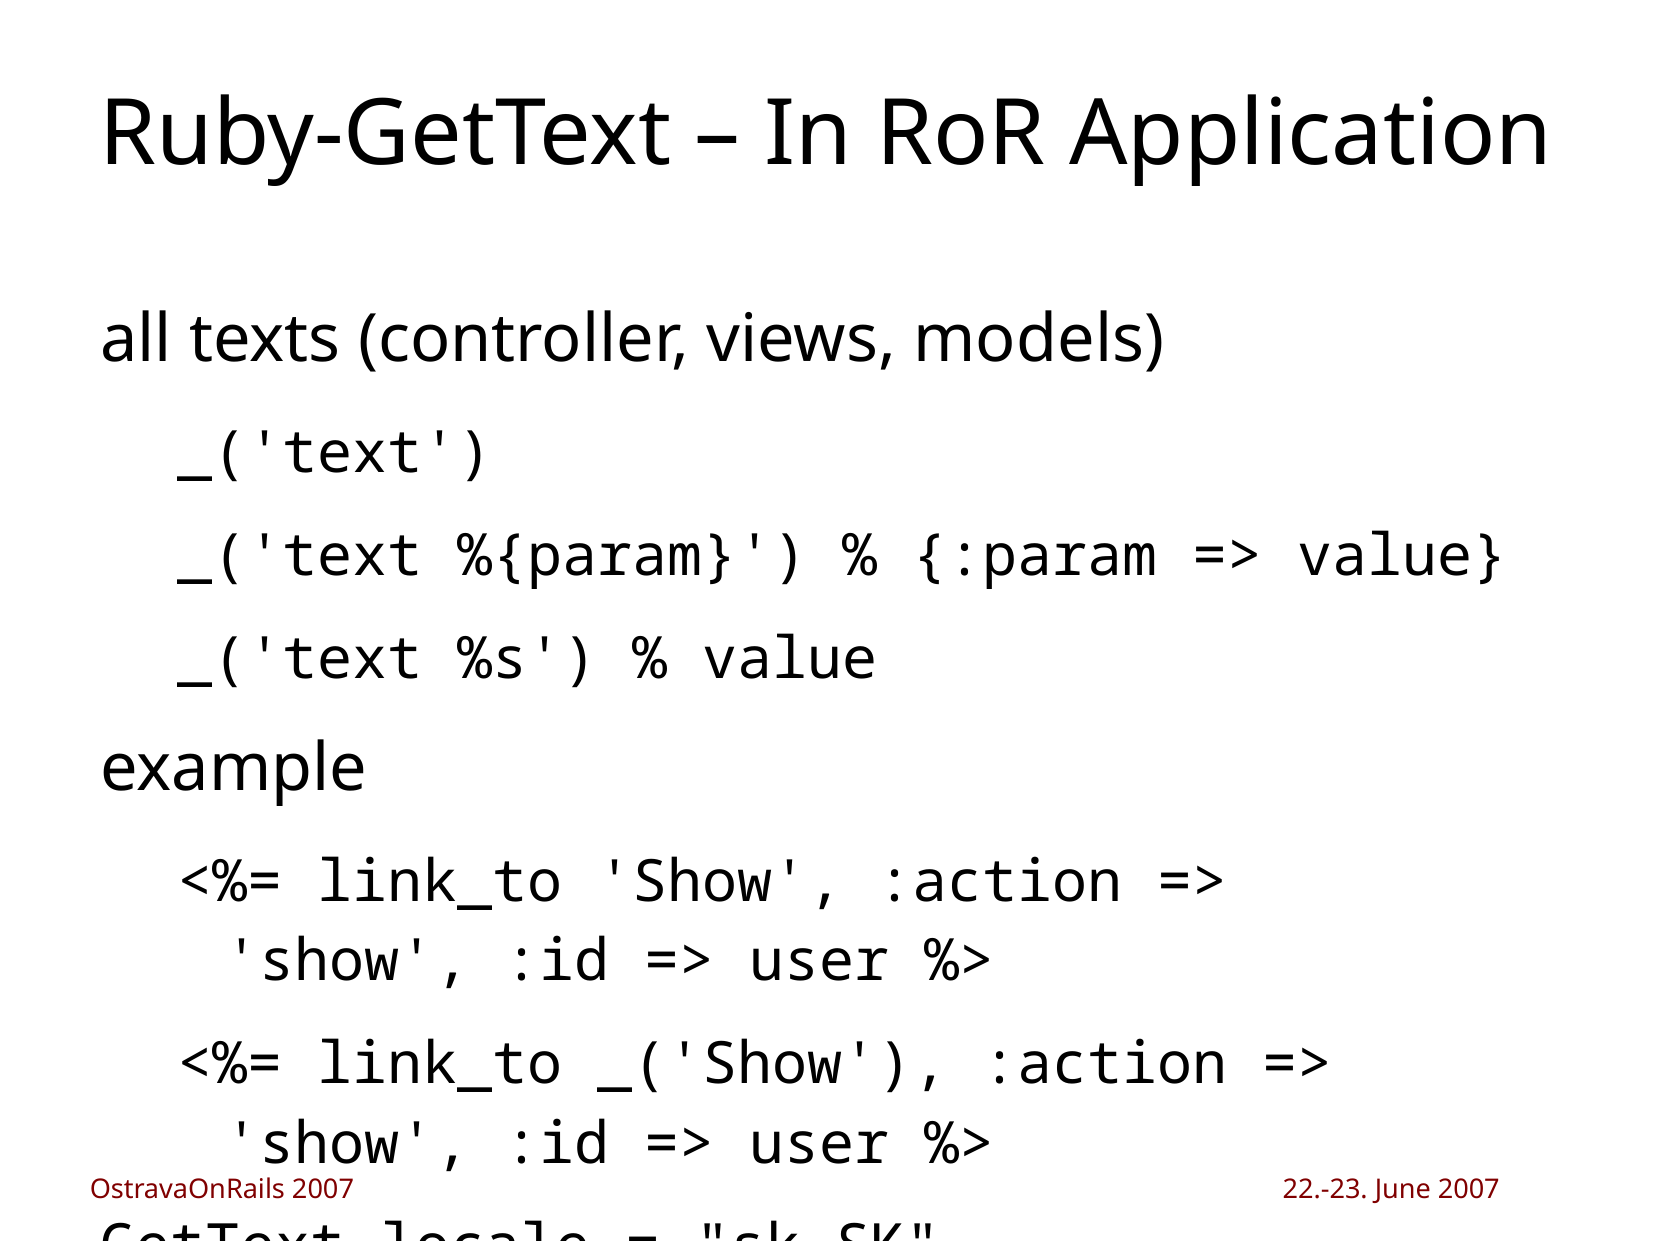

# Ruby-GetText – In RoR Application
all texts (controller, views, models)
_('text')
_('text %{param}') % {:param => value}
_('text %s') % value
example
<%= link_to 'Show', :action => 'show', :id => user %>
<%= link_to _('Show'), :action => 'show', :id => user %>
GetText.locale = "sk_SK"